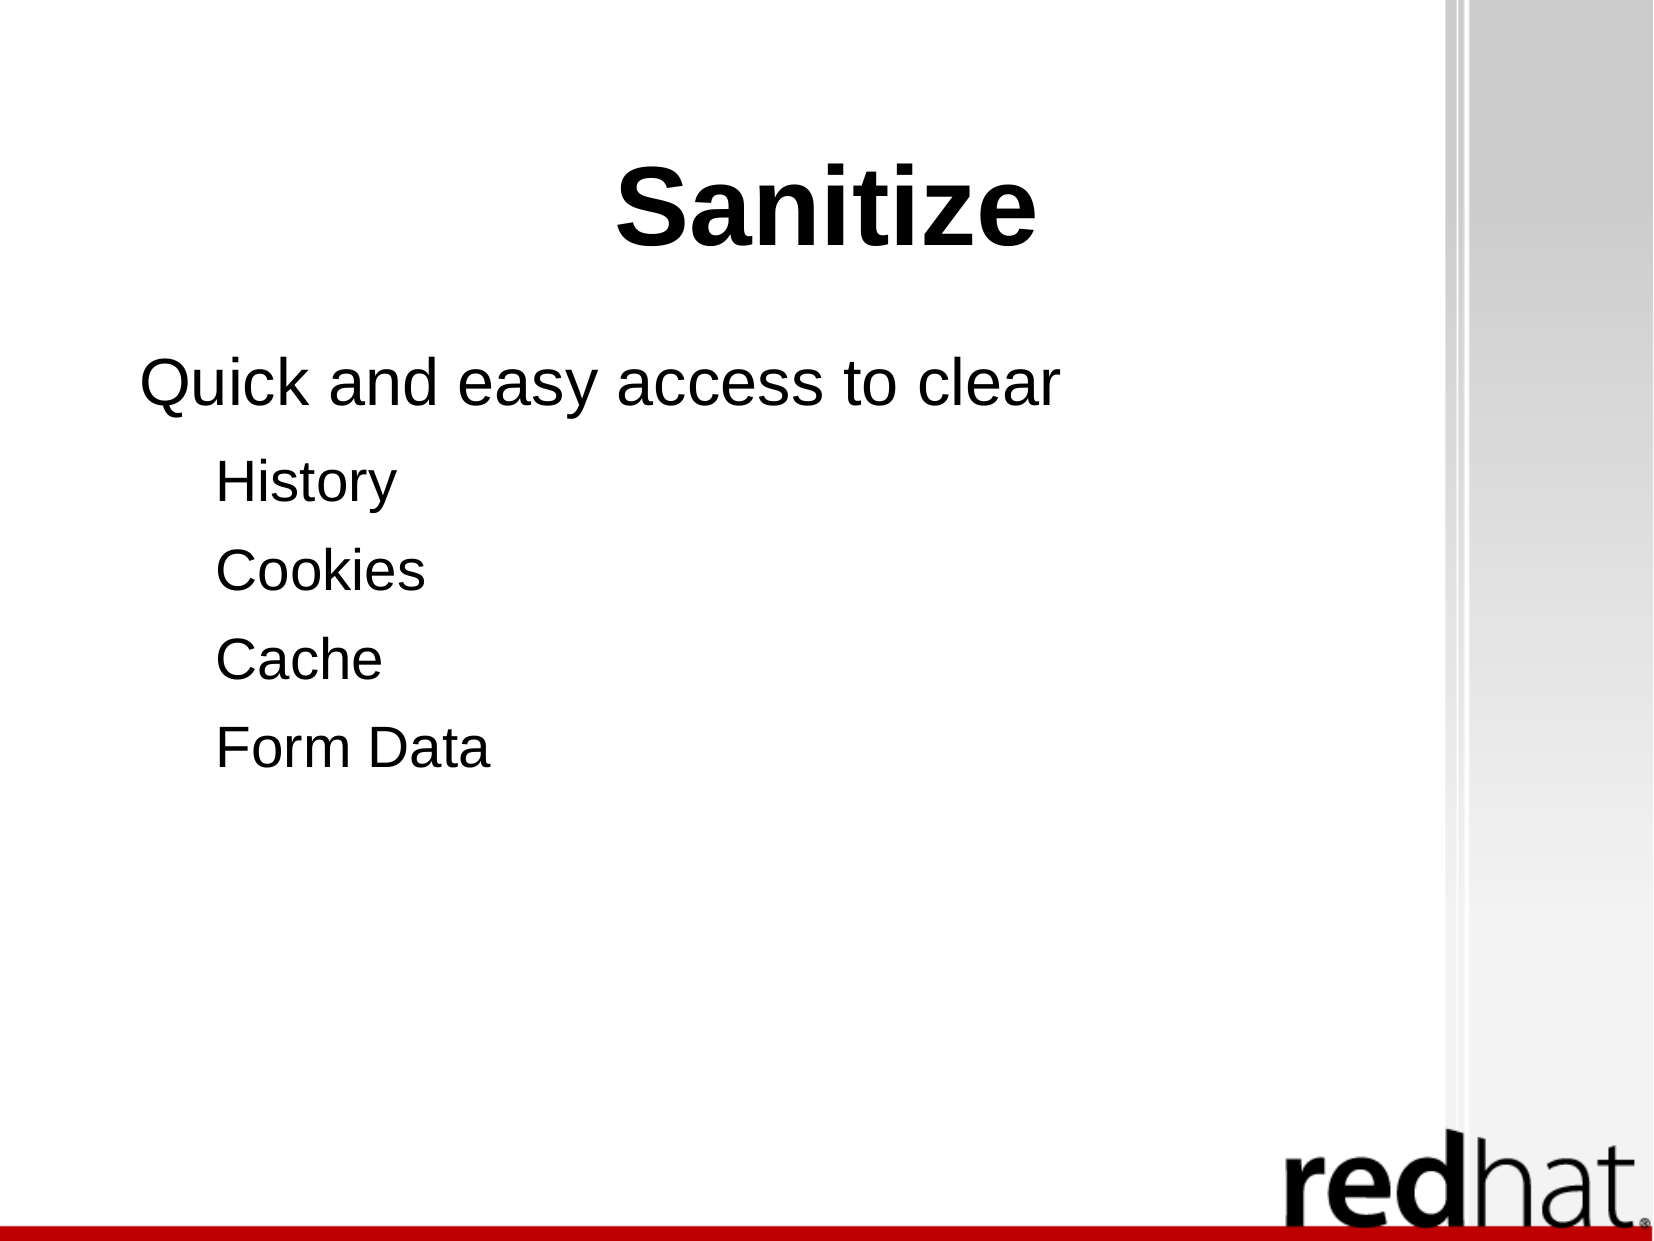

# Sanitize
Quick and easy access to clear
History
Cookies
Cache
Form Data